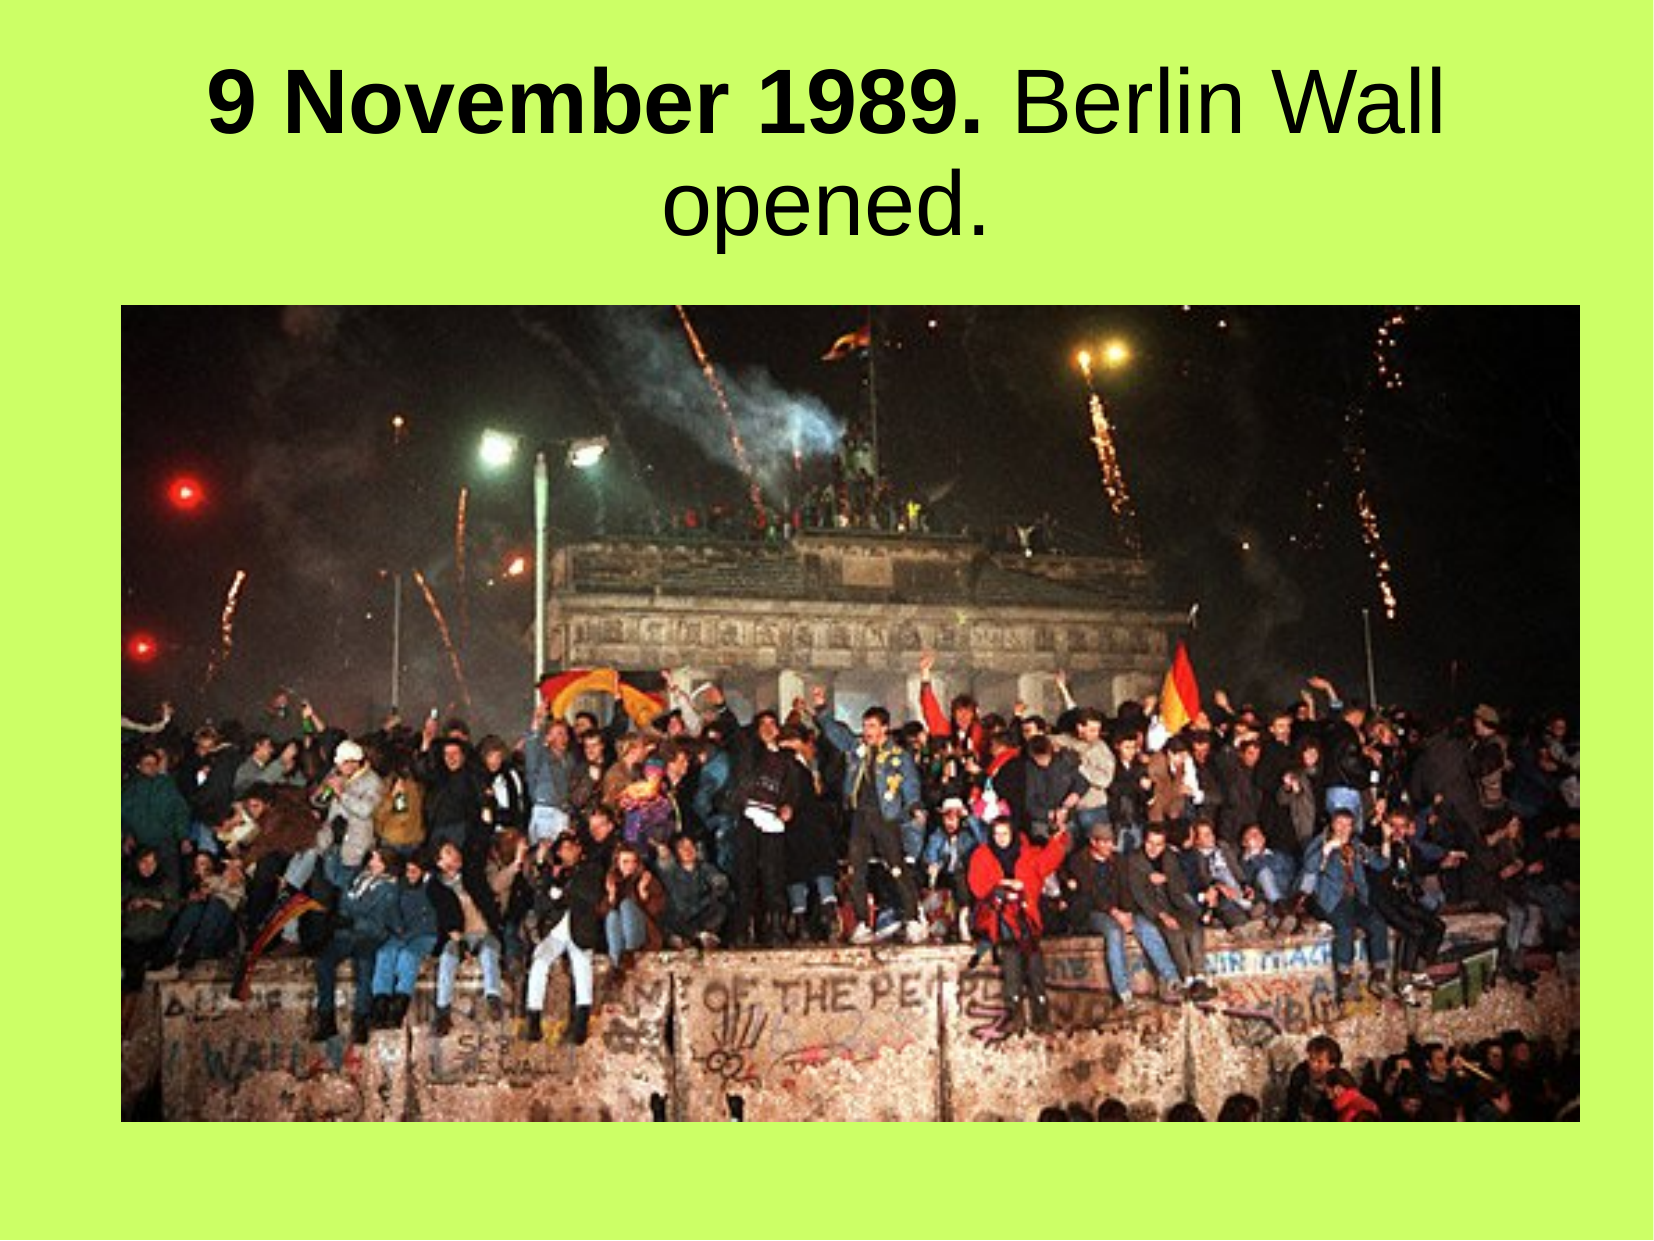

# 9 November 1989. Berlin Wall opened.